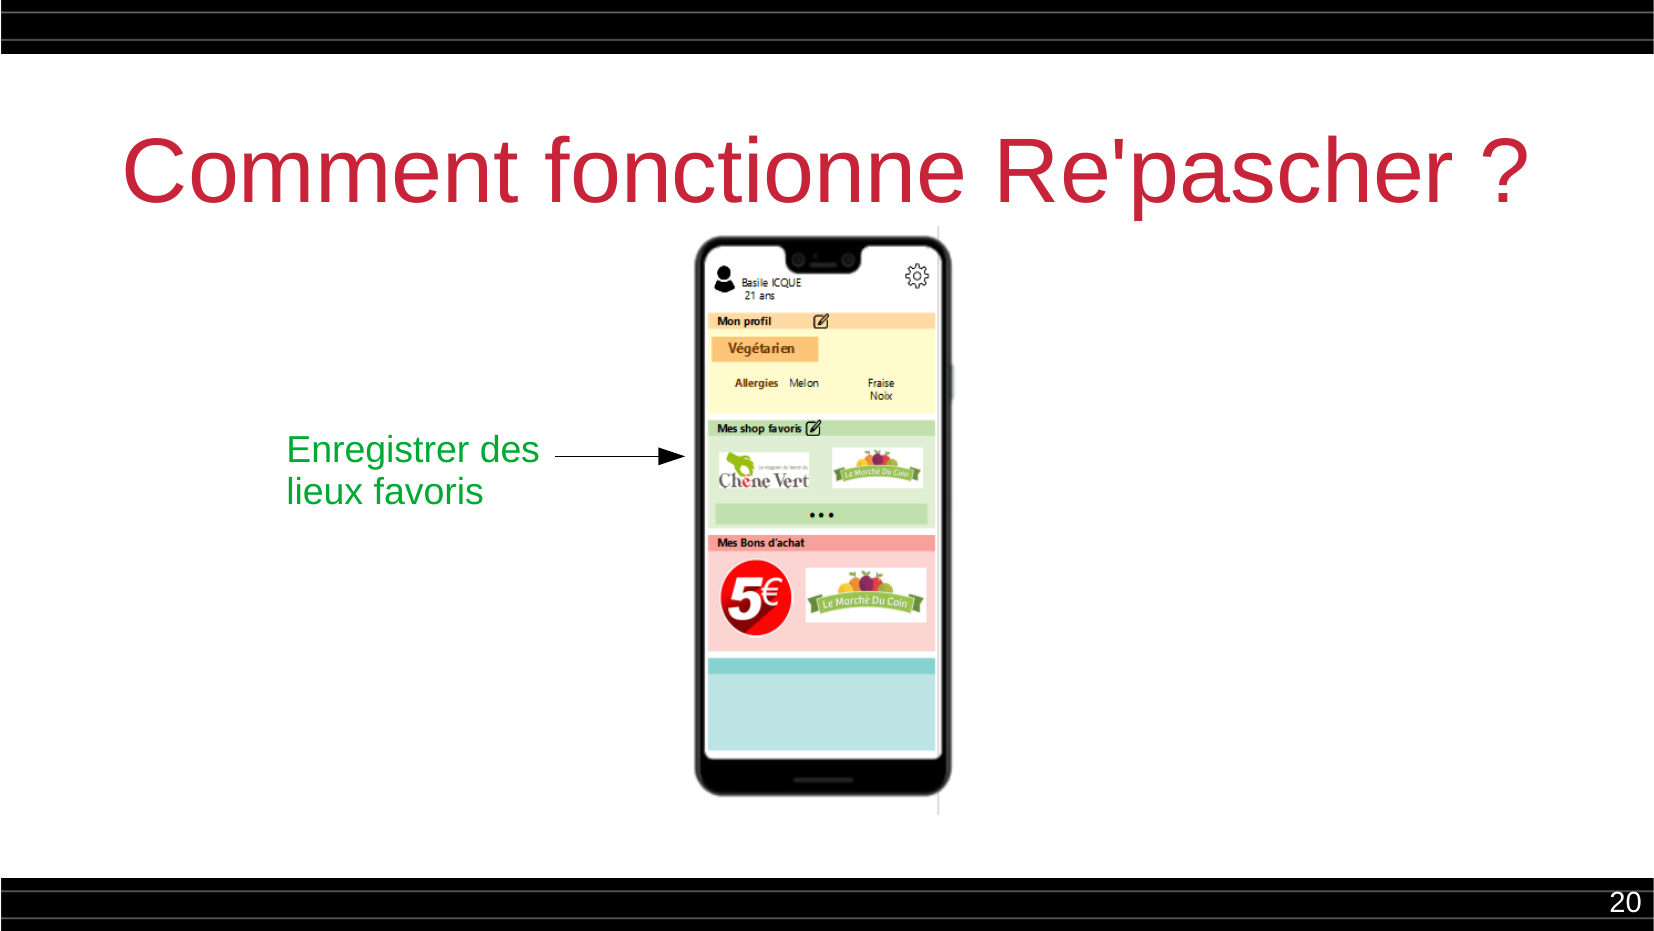

# Comment fonctionne Re'pascher ?
Enregistrer des lieux favoris